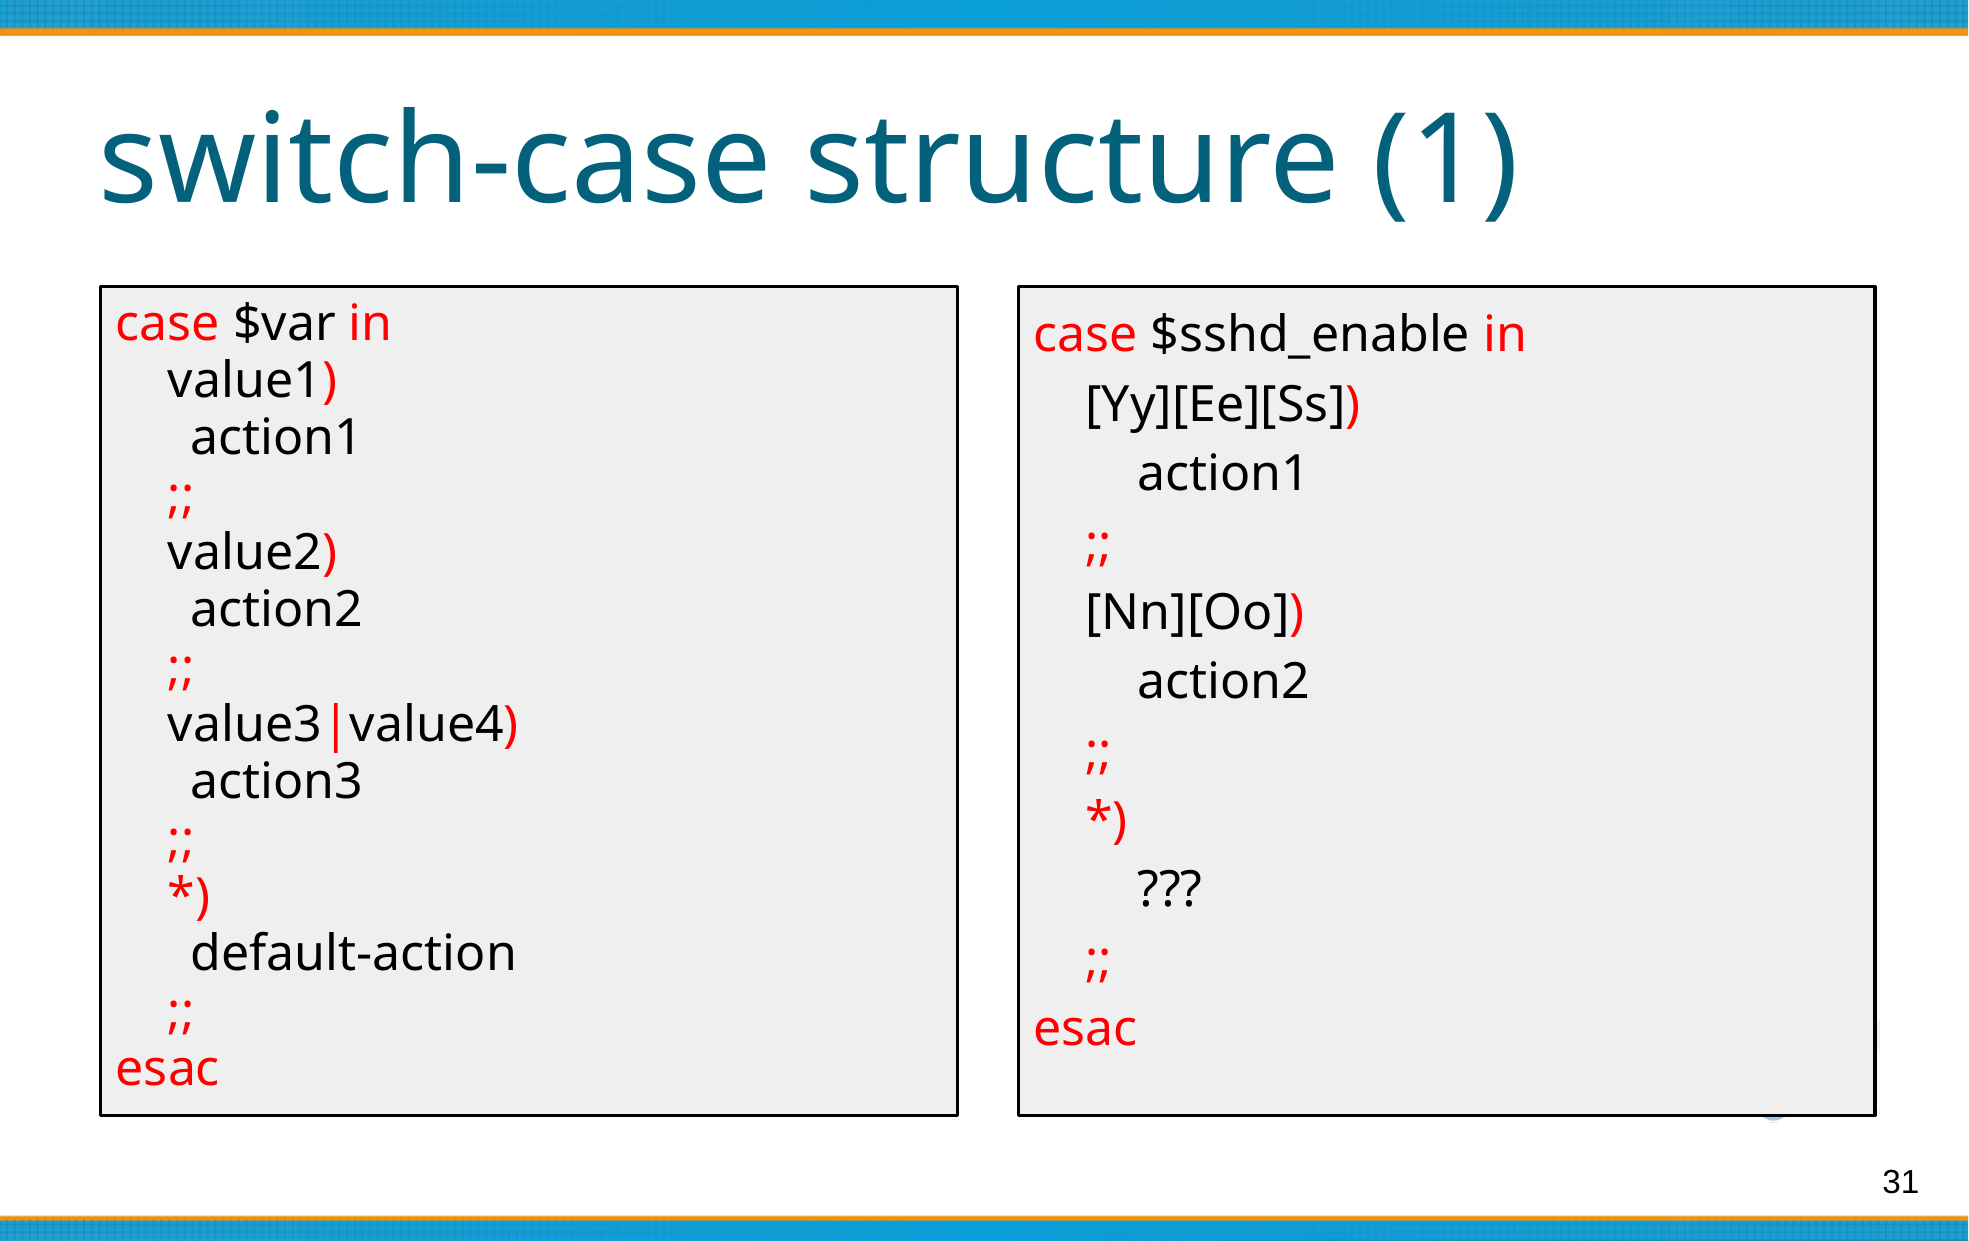

# switch-case structure (1)
case $var in
 value1)
	action1
 ;;
 value2)
	action2
 ;;
 value3|value4)
	action3
 ;;
 *)
	default-action
 ;;
esac
case $sshd_enable in
 [Yy][Ee][Ss])
 action1
 ;;
 [Nn][Oo])
 action2
 ;;
 *)
 ???
 ;;
esac